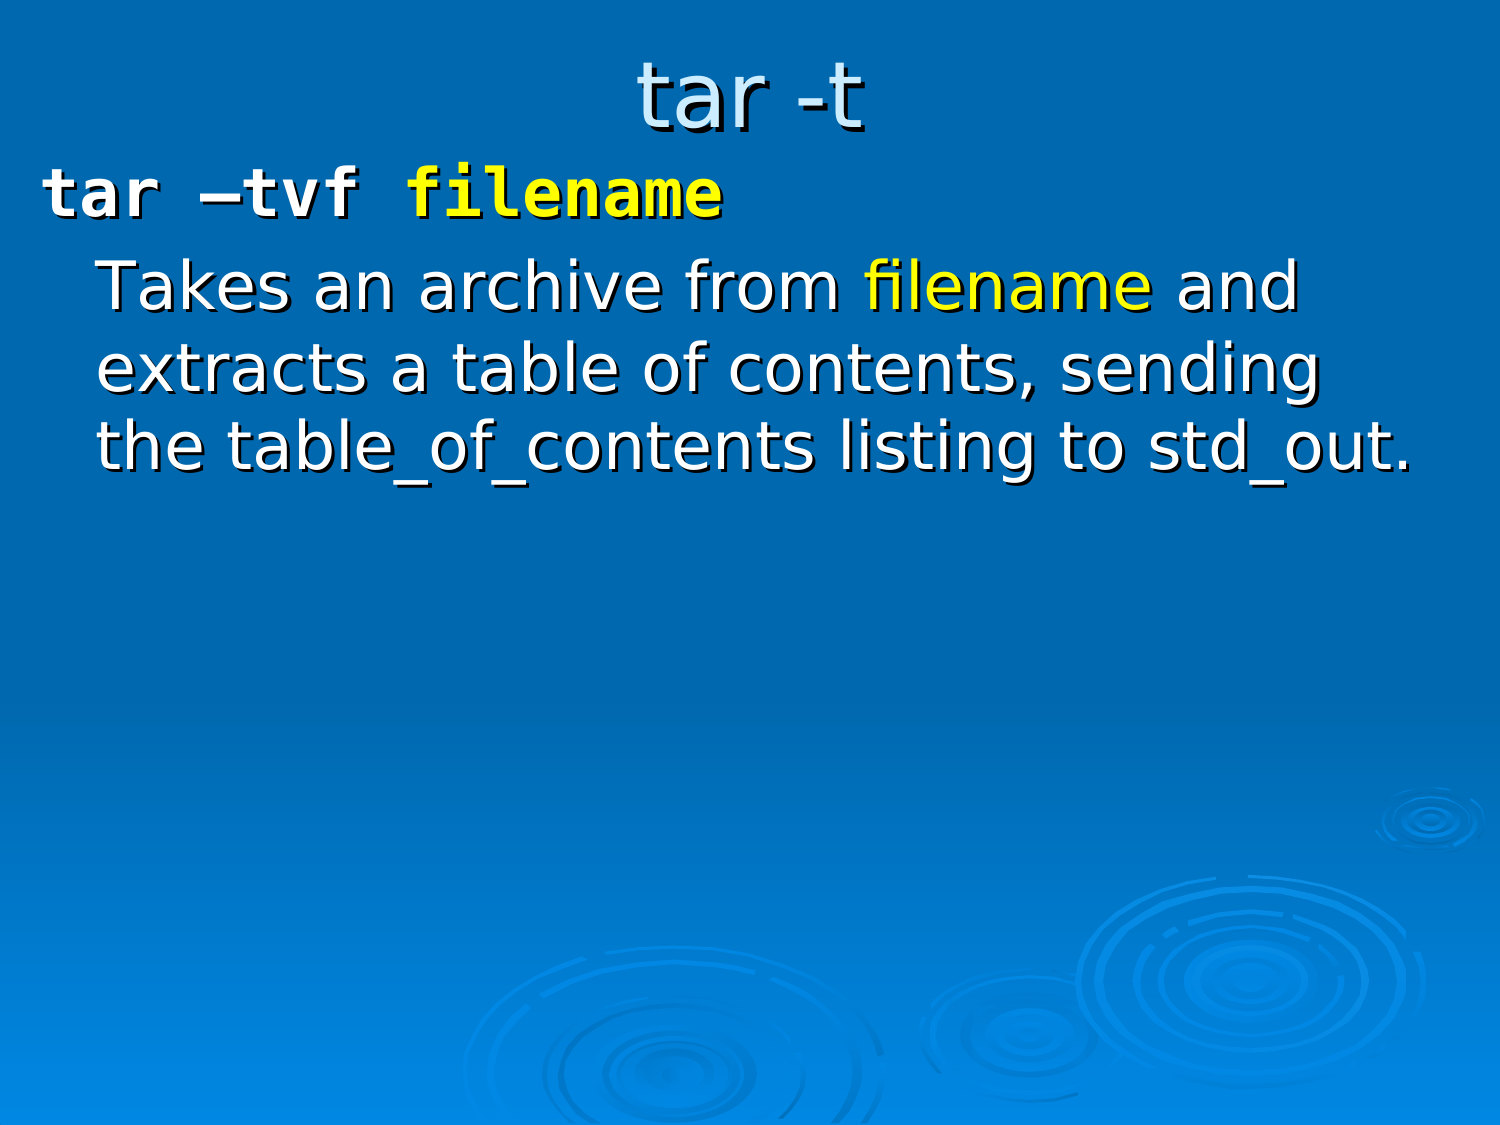

# tar -t
tar –tvf filename
	Takes an archive from filename and extracts a table of contents, sending the table_of_contents listing to std_out.